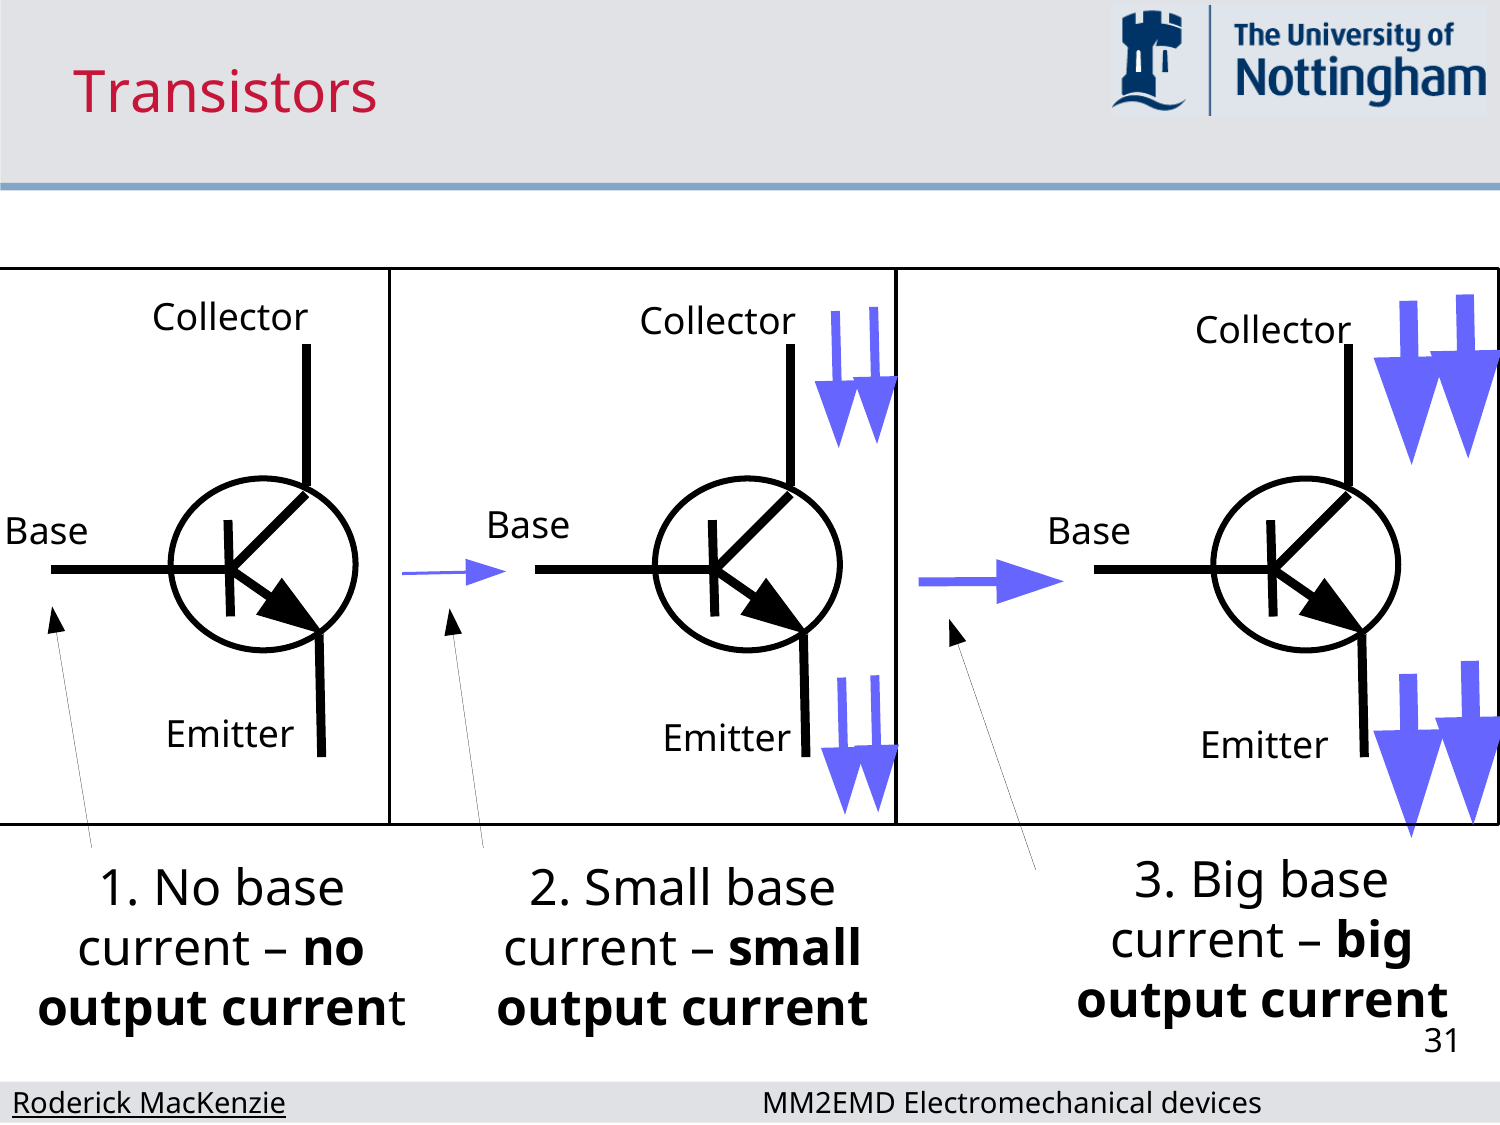

# Transistors
Collector
Collector
Collector
Base
Base
Base
Emitter
Emitter
Emitter
3. Big base current – big output current
1. No base current – no output current
2. Small base current – small output current